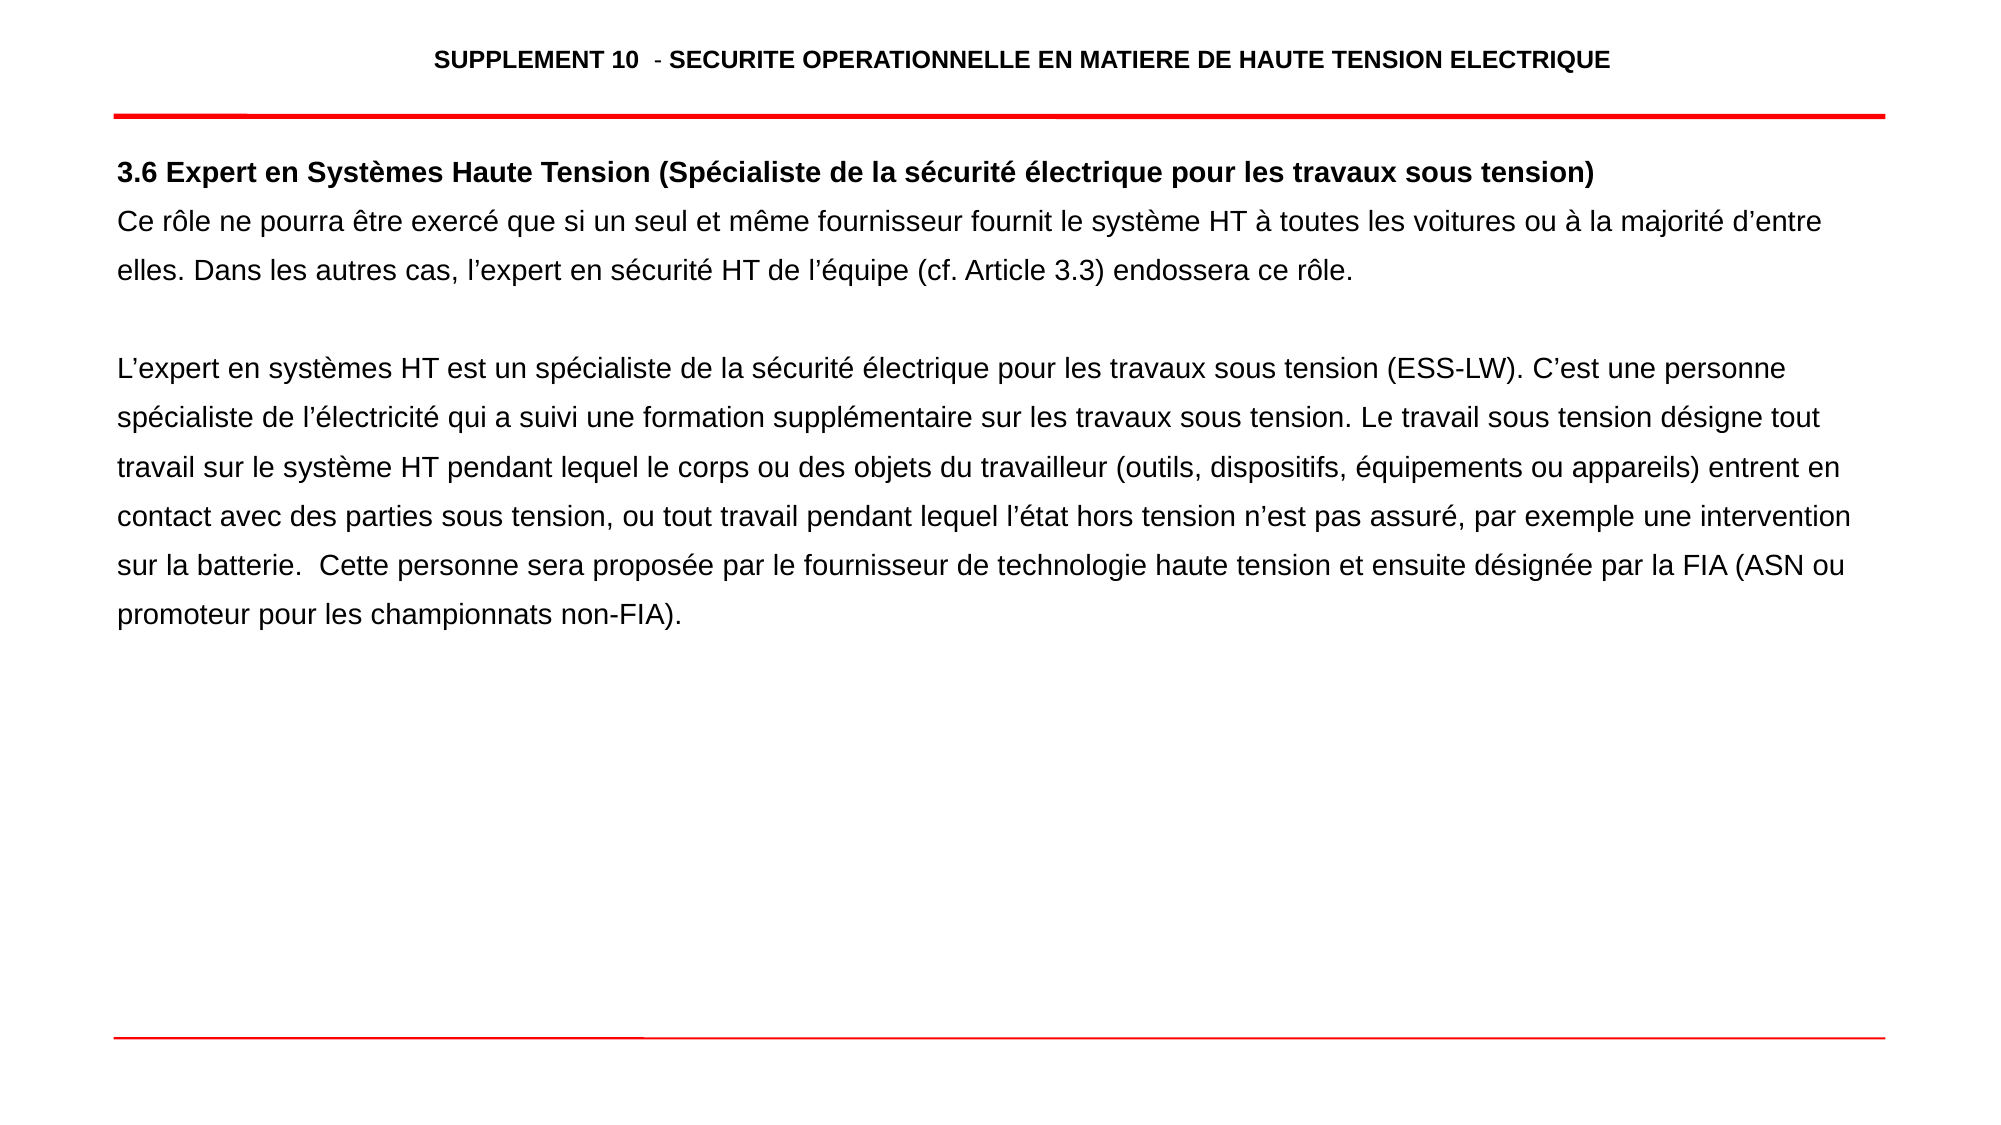

SUPPLEMENT 10 - SECURITE OPERATIONNELLE EN MATIERE DE HAUTE TENSION ELECTRIQUE
3.6 Expert en Systèmes Haute Tension (Spécialiste de la sécurité électrique pour les travaux sous tension)
Ce rôle ne pourra être exercé que si un seul et même fournisseur fournit le système HT à toutes les voitures ou à la majorité d’entre elles. Dans les autres cas, l’expert en sécurité HT de l’équipe (cf. Article 3.3) endossera ce rôle.
L’expert en systèmes HT est un spécialiste de la sécurité électrique pour les travaux sous tension (ESS-LW). C’est une personne spécialiste de l’électricité qui a suivi une formation supplémentaire sur les travaux sous tension. Le travail sous tension désigne tout travail sur le système HT pendant lequel le corps ou des objets du travailleur (outils, dispositifs, équipements ou appareils) entrent en contact avec des parties sous tension, ou tout travail pendant lequel l’état hors tension n’est pas assuré, par exemple une intervention sur la batterie. Cette personne sera proposée par le fournisseur de technologie haute tension et ensuite désignée par la FIA (ASN ou promoteur pour les championnats non-FIA).